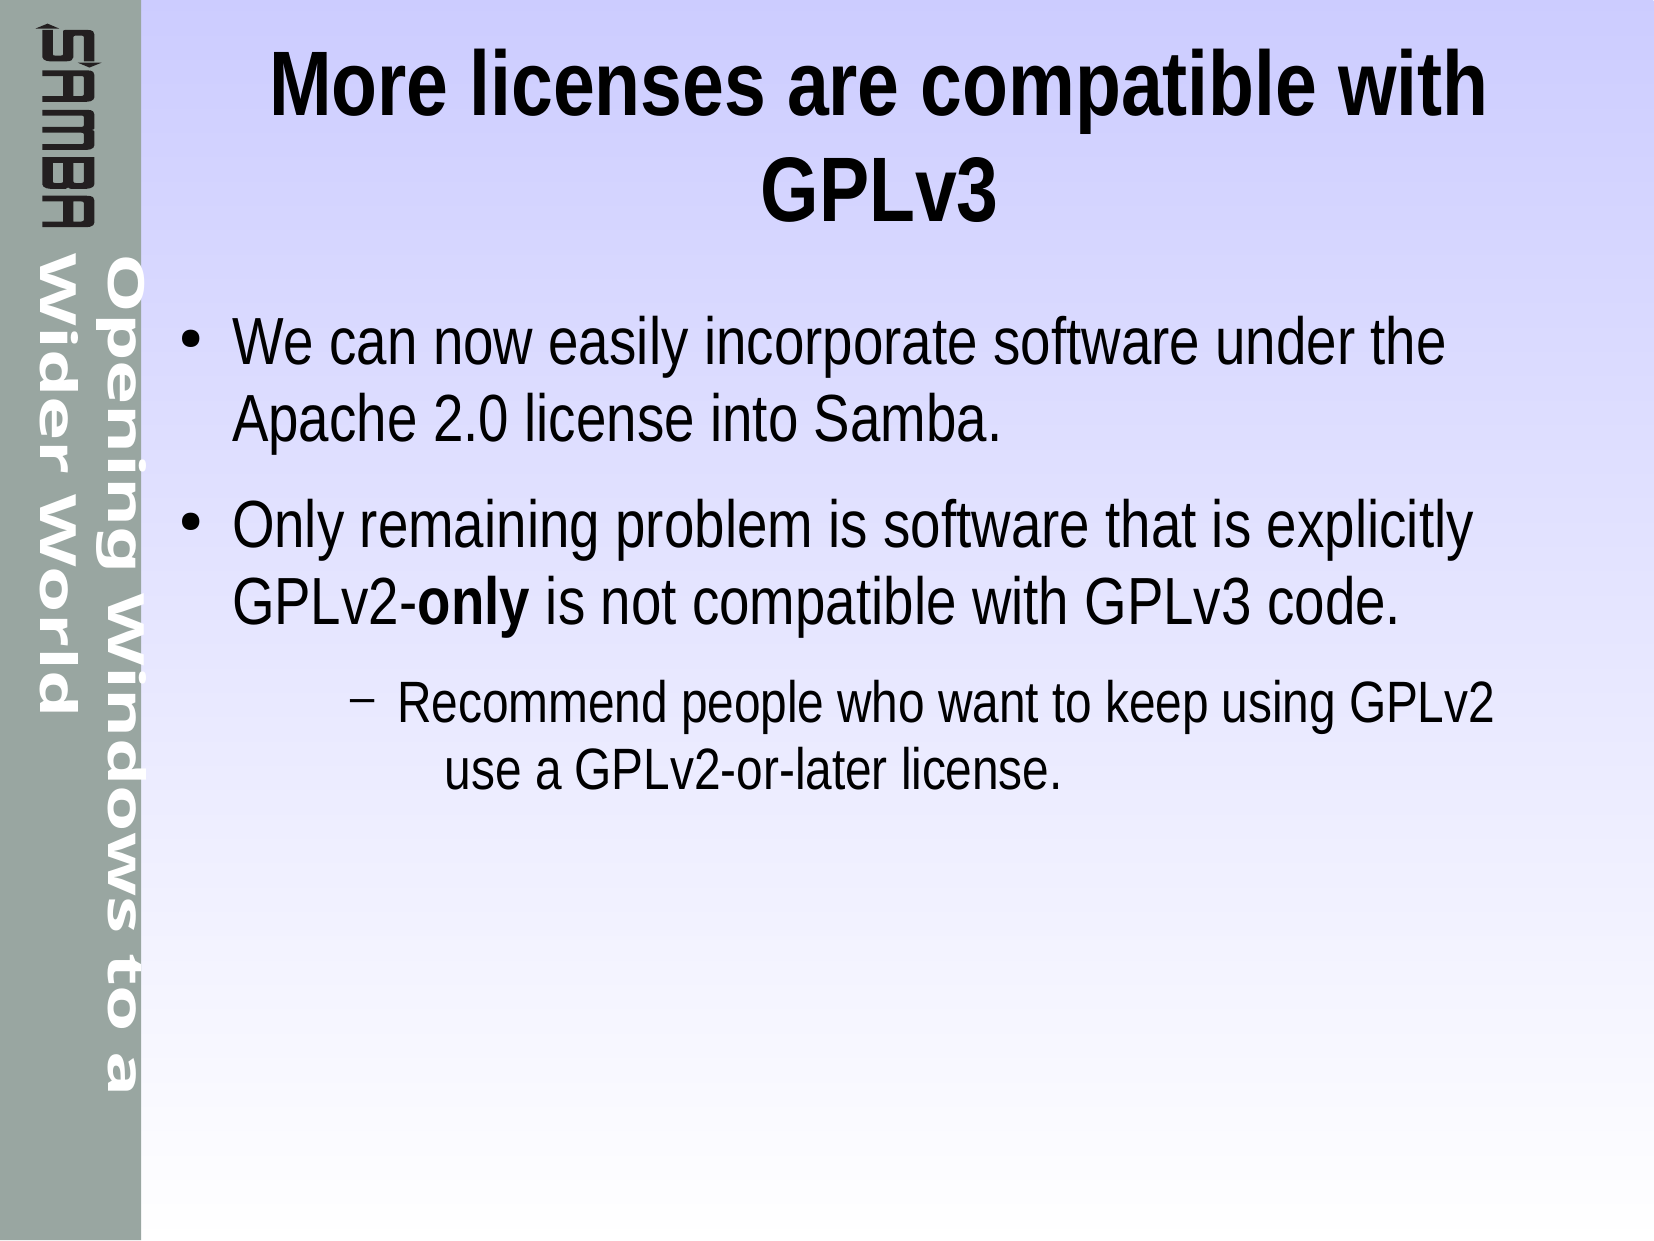

# More licenses are compatible with GPLv3
We can now easily incorporate software under the Apache 2.0 license into Samba.
Only remaining problem is software that is explicitly GPLv2-only is not compatible with GPLv3 code.
Recommend people who want to keep using GPLv2 use a GPLv2-or-later license.